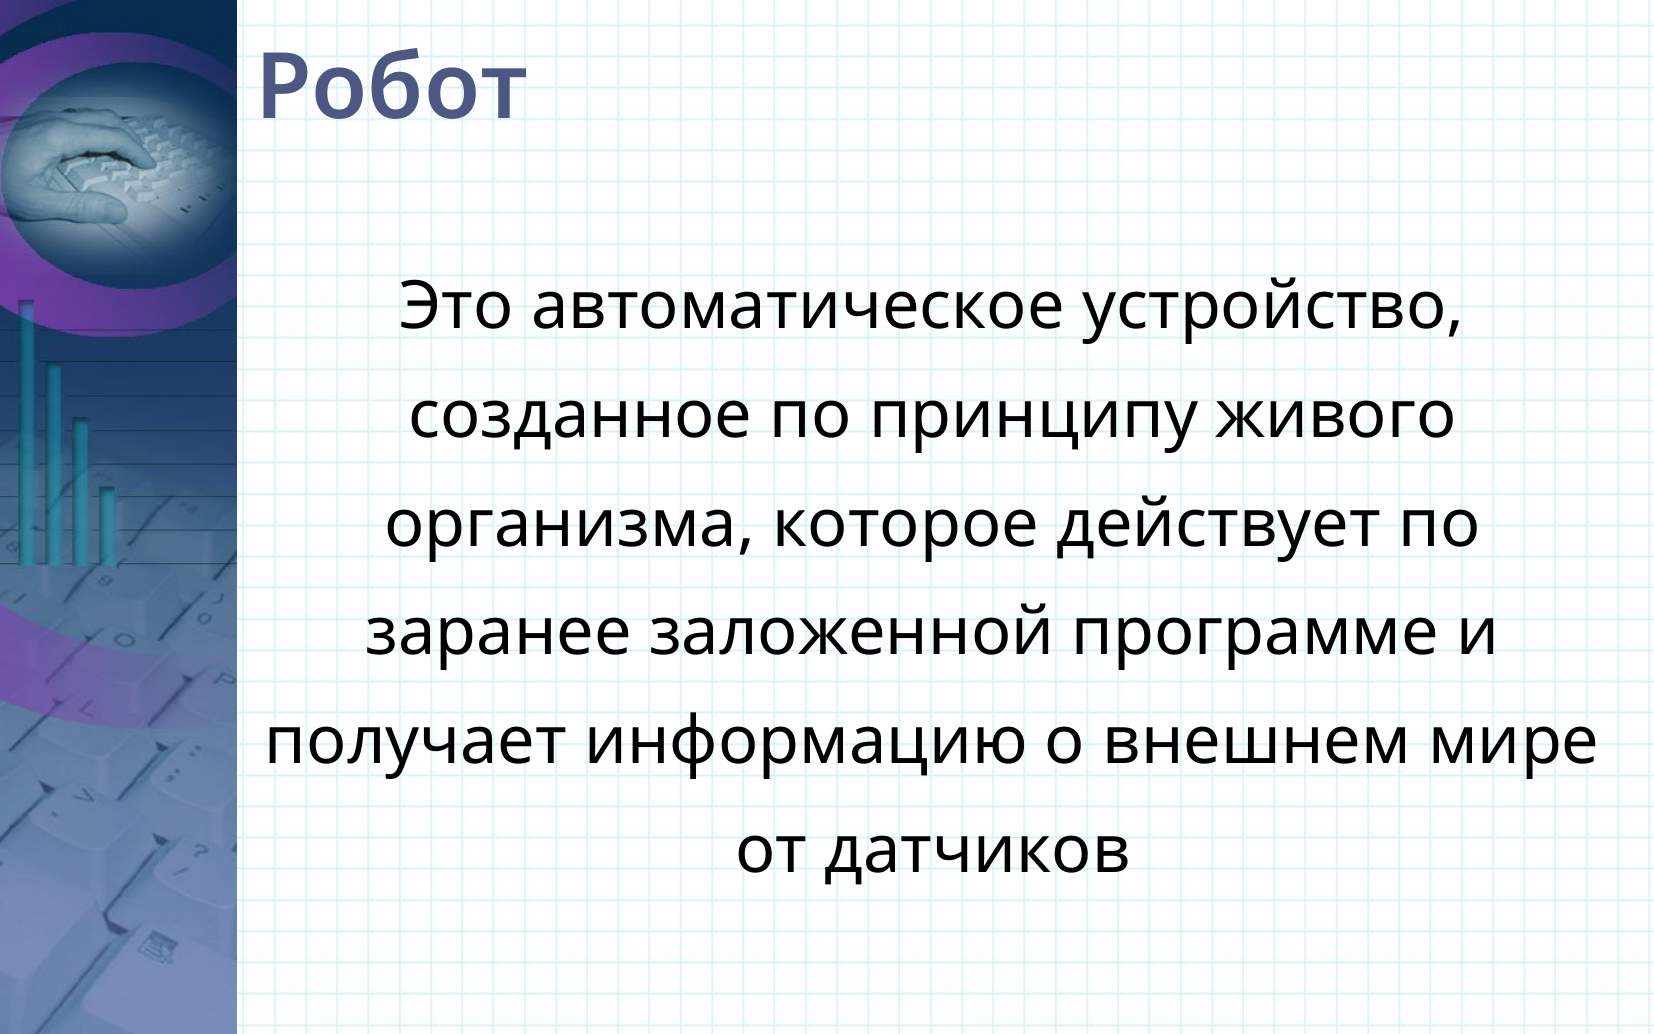

# Робот
Это автоматическое устройство, созданное по принципу живого организма, которое действует по заранее заложенной программе и получает информацию о внешнем мире от датчиков